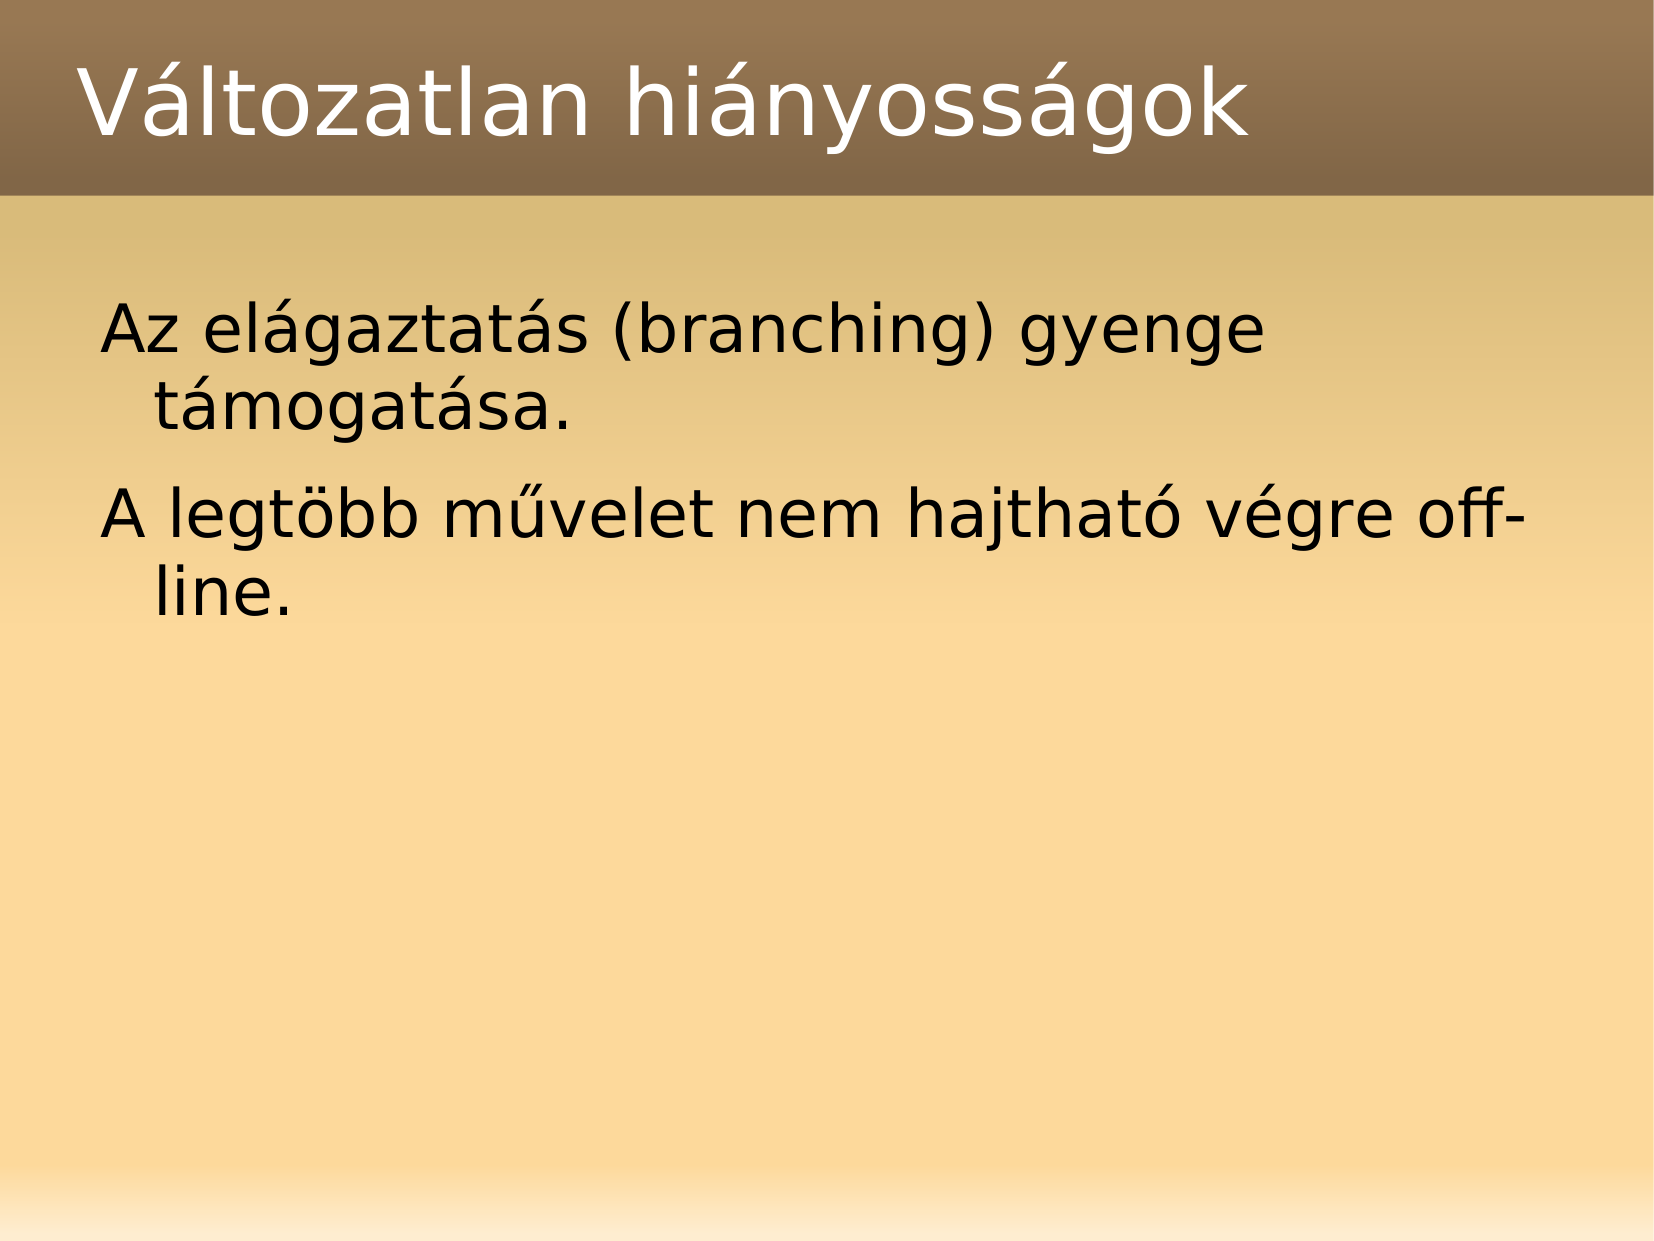

# Változatlan hiányosságok
Az elágaztatás (branching) gyenge támogatása.
A legtöbb művelet nem hajtható végre off-line.